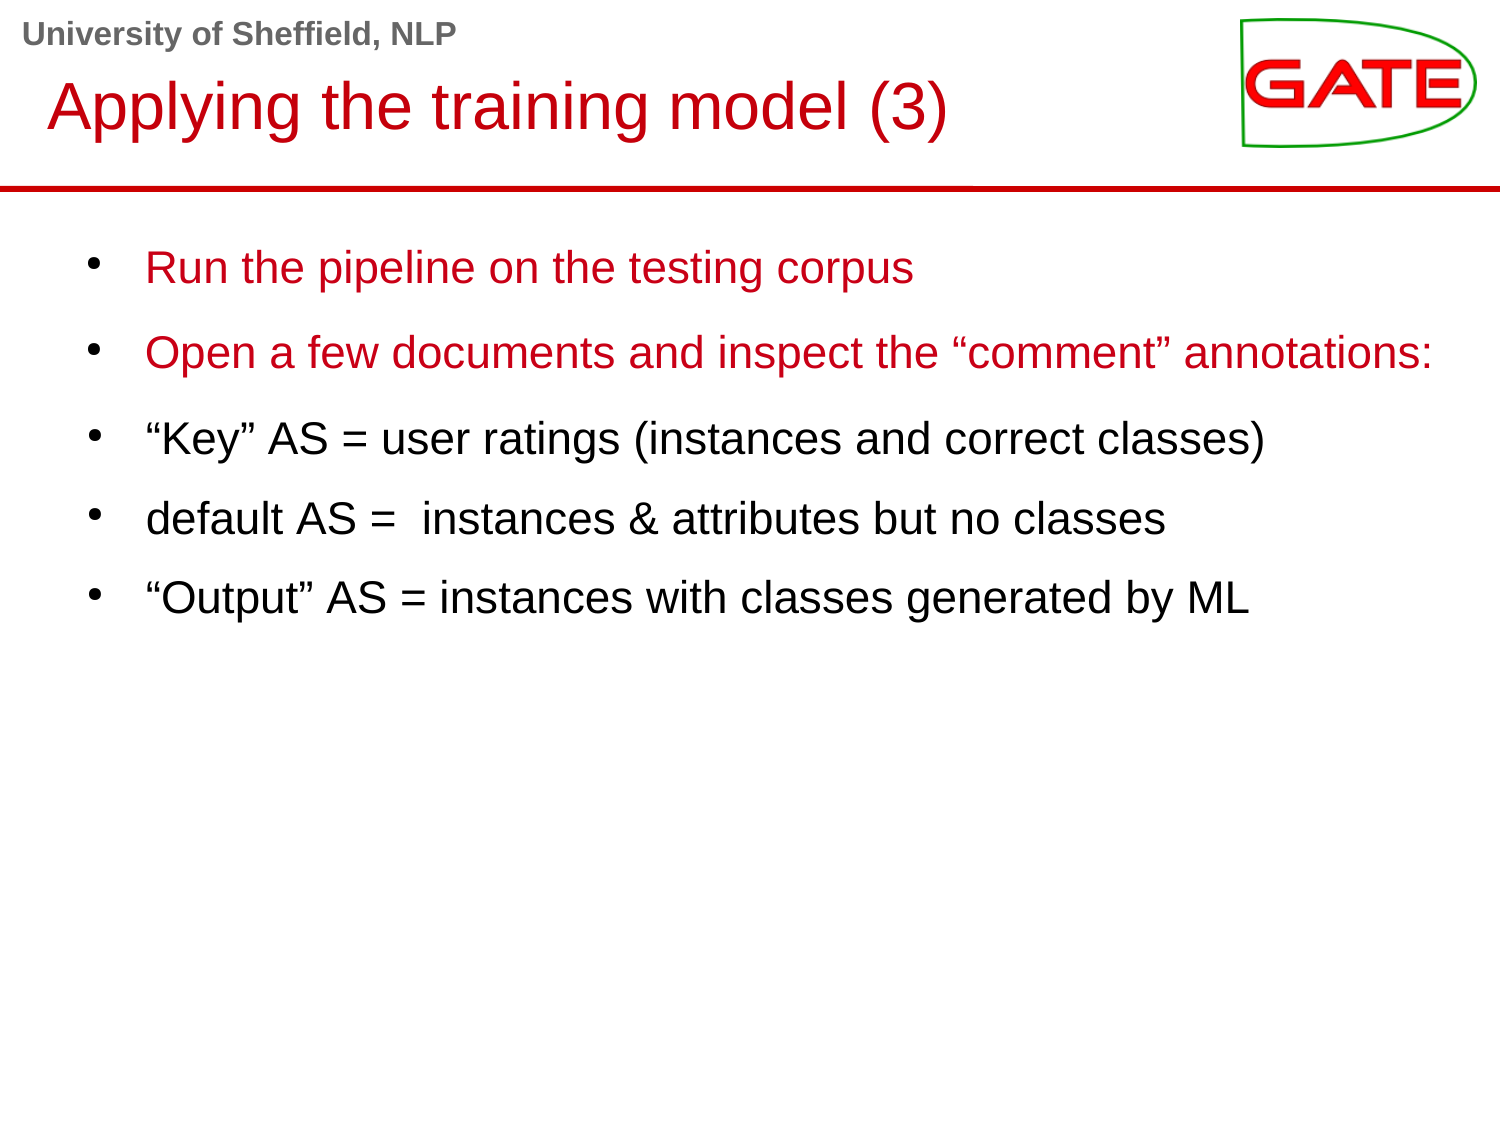

# Applying the training model (3)
Run the pipeline on the testing corpus
Open a few documents and inspect the “comment” annotations:
“Key” AS = user ratings (instances and correct classes)
default AS = instances & attributes but no classes
“Output” AS = instances with classes generated by ML